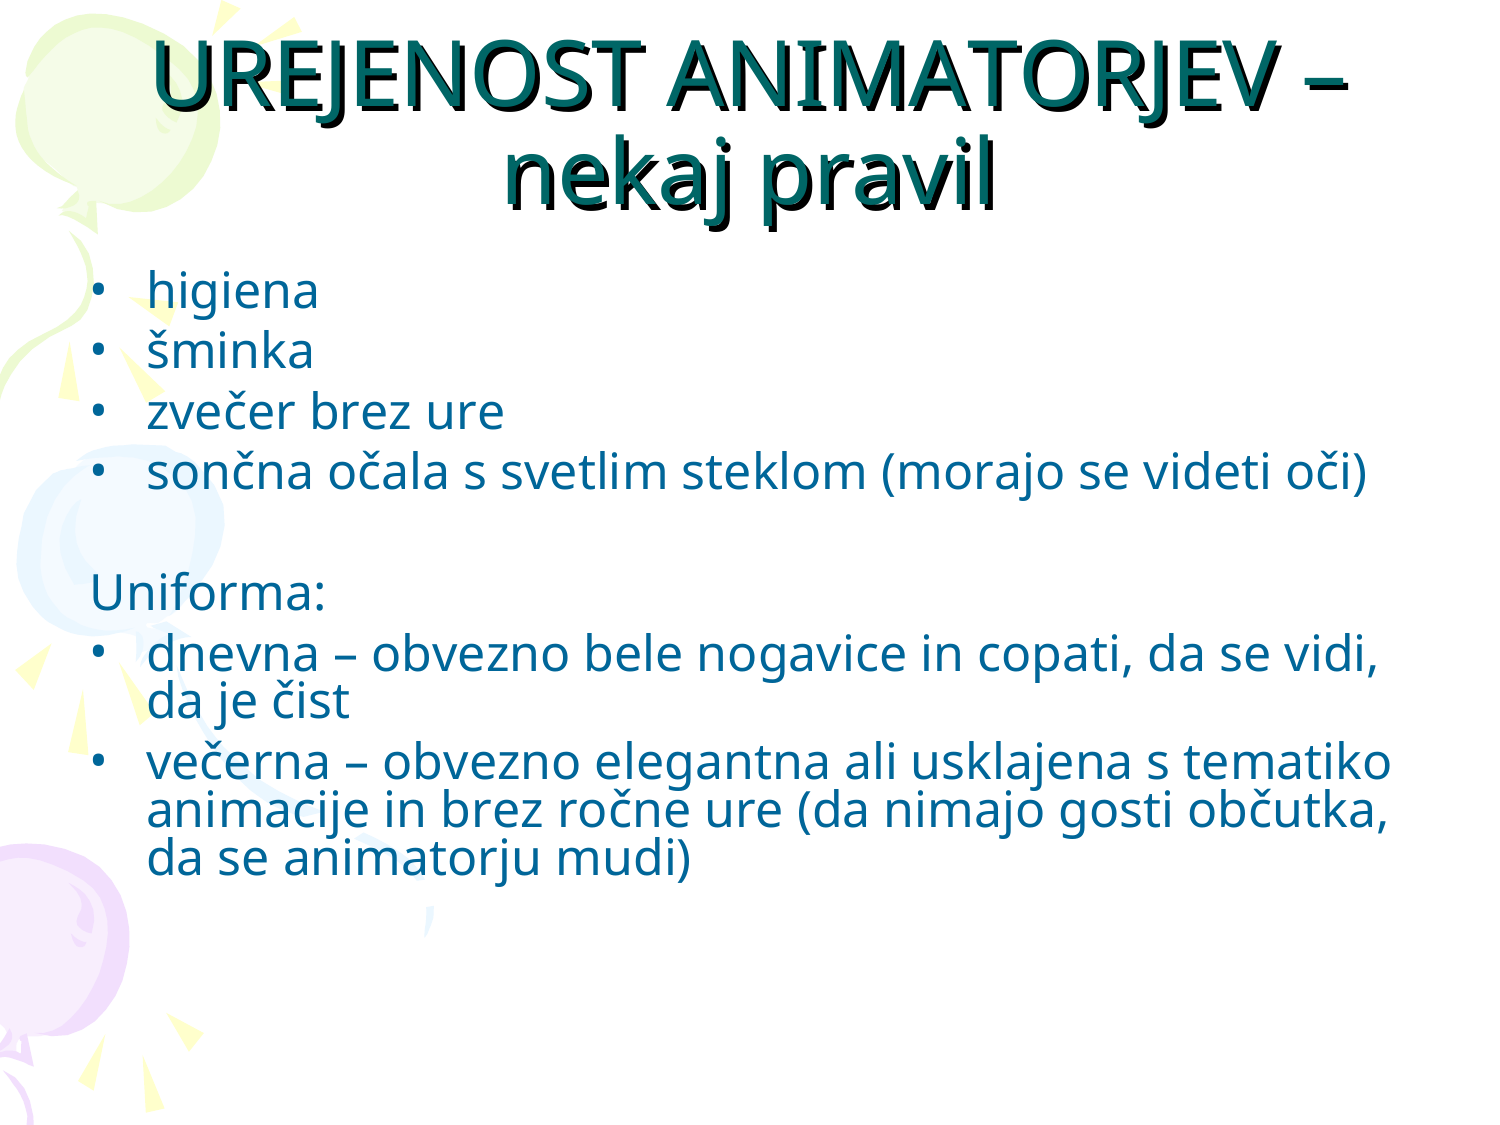

# UREJENOST ANIMATORJEV – nekaj pravil
higiena
šminka
zvečer brez ure
sončna očala s svetlim steklom (morajo se videti oči)
Uniforma:
dnevna – obvezno bele nogavice in copati, da se vidi, da je čist
večerna – obvezno elegantna ali usklajena s tematiko animacije in brez ročne ure (da nimajo gosti občutka, da se animatorju mudi)